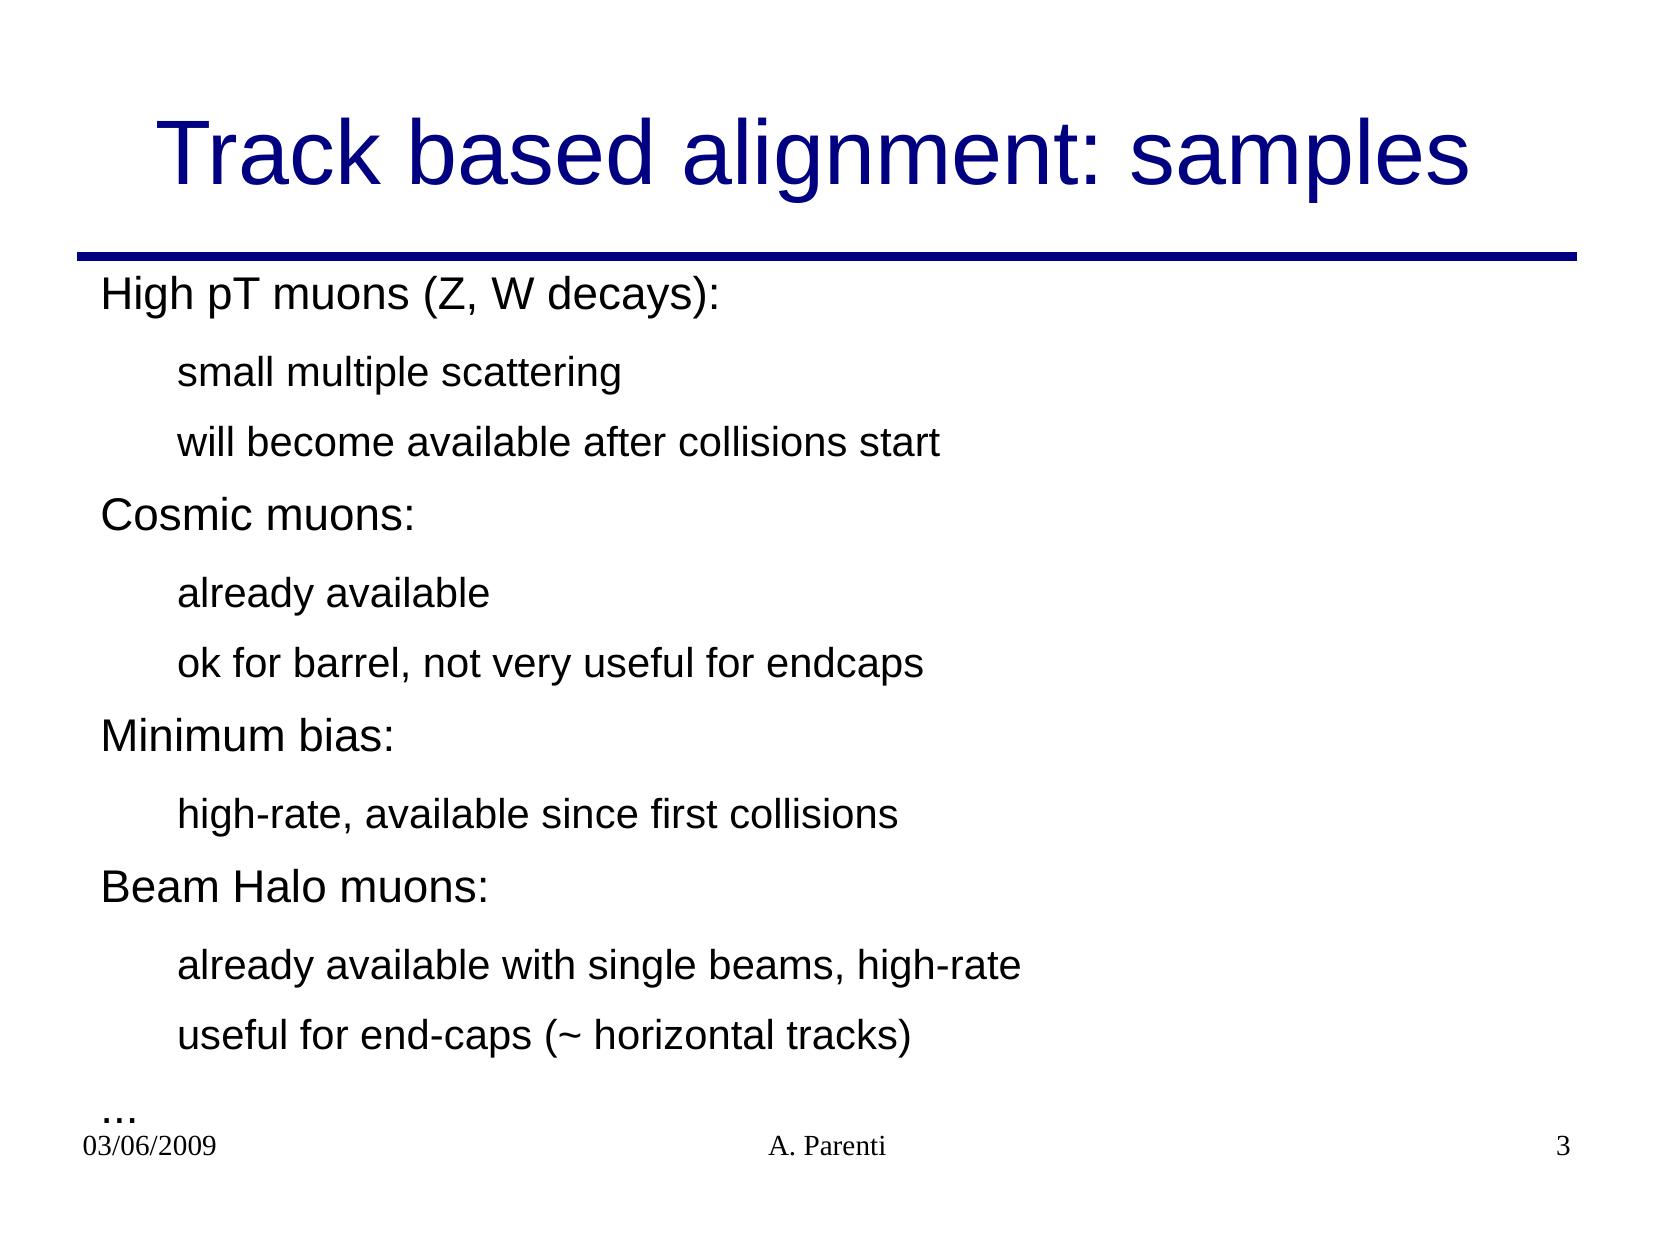

# Track based alignment: samples
High pT muons (Z, W decays):
small multiple scattering
will become available after collisions start
Cosmic muons:
already available
ok for barrel, not very useful for endcaps
Minimum bias:
high-rate, available since first collisions
Beam Halo muons:
already available with single beams, high-rate
useful for end-caps (~ horizontal tracks)
...
3